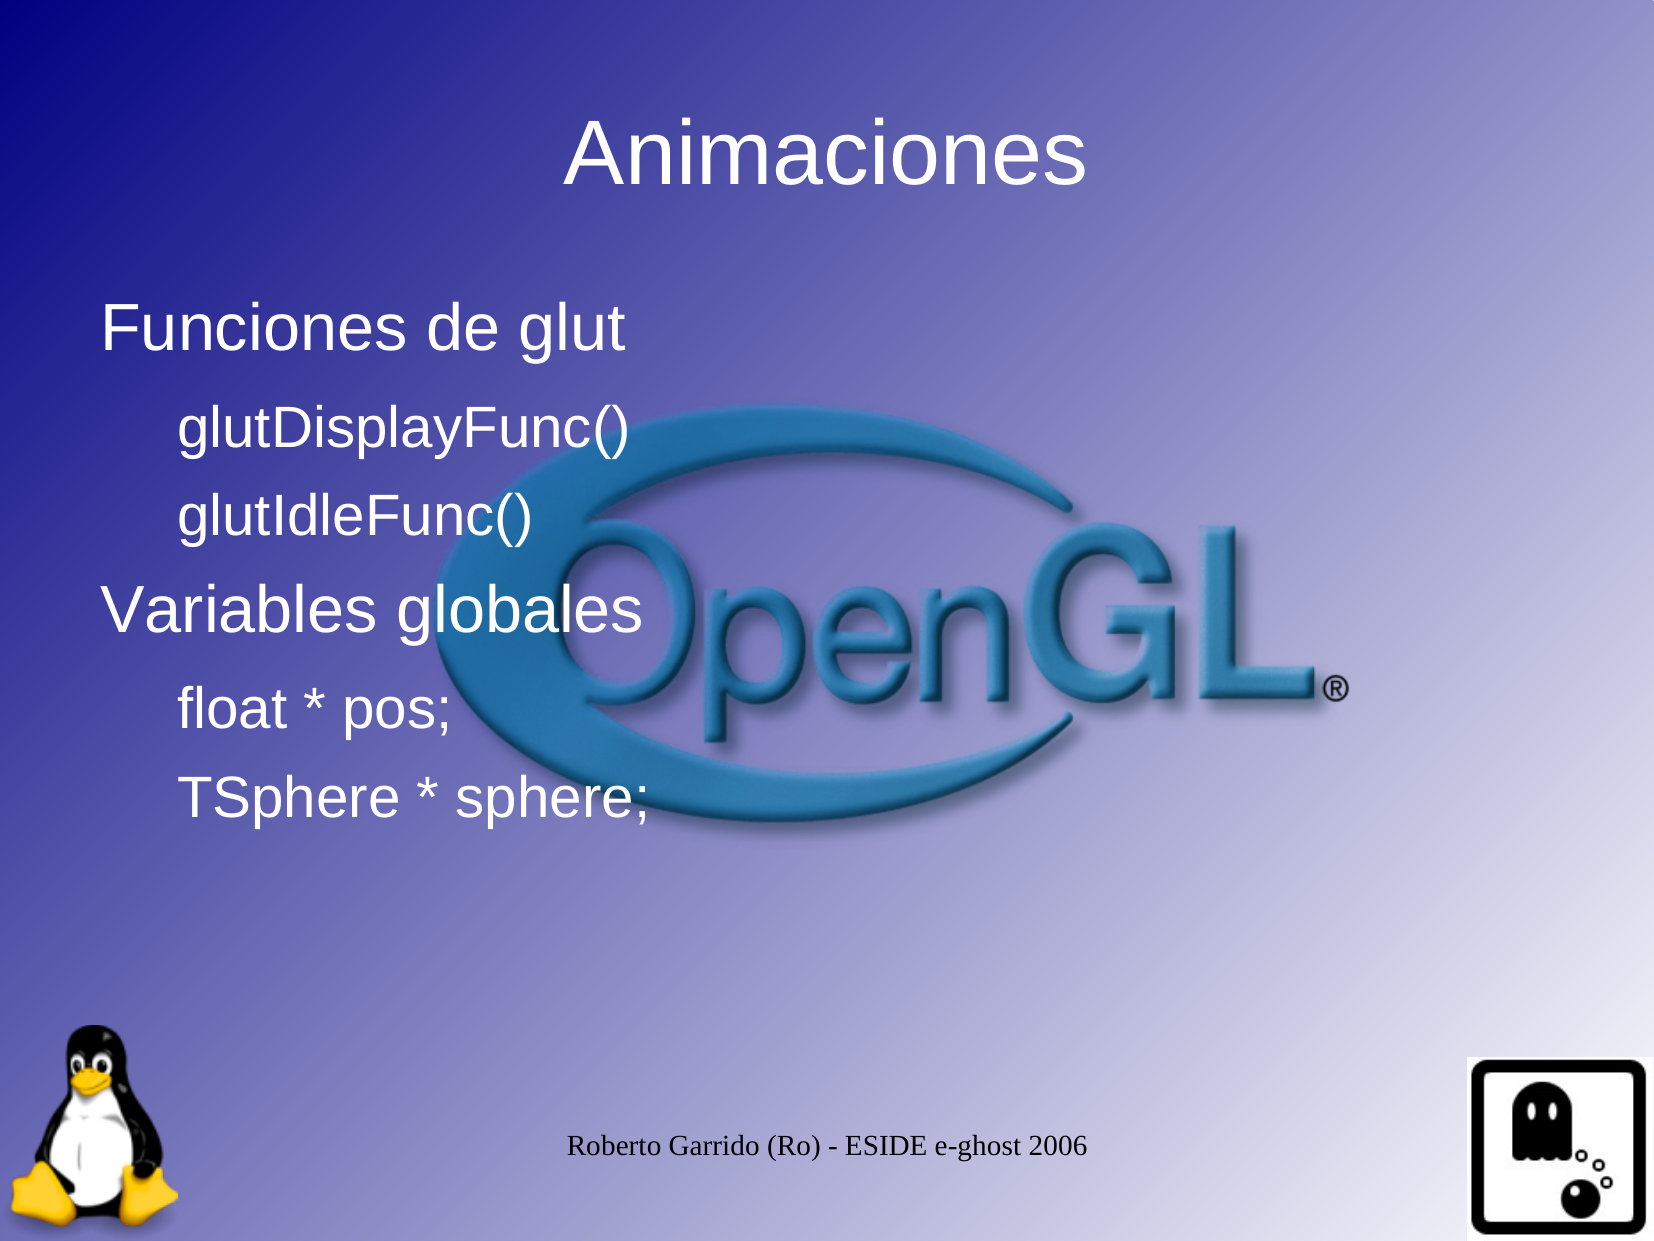

# Animaciones
Funciones de glut
glutDisplayFunc()
glutIdleFunc()
Variables globales
float * pos;
TSphere * sphere;
Roberto Garrido (Ro) - ESIDE e-ghost 2006